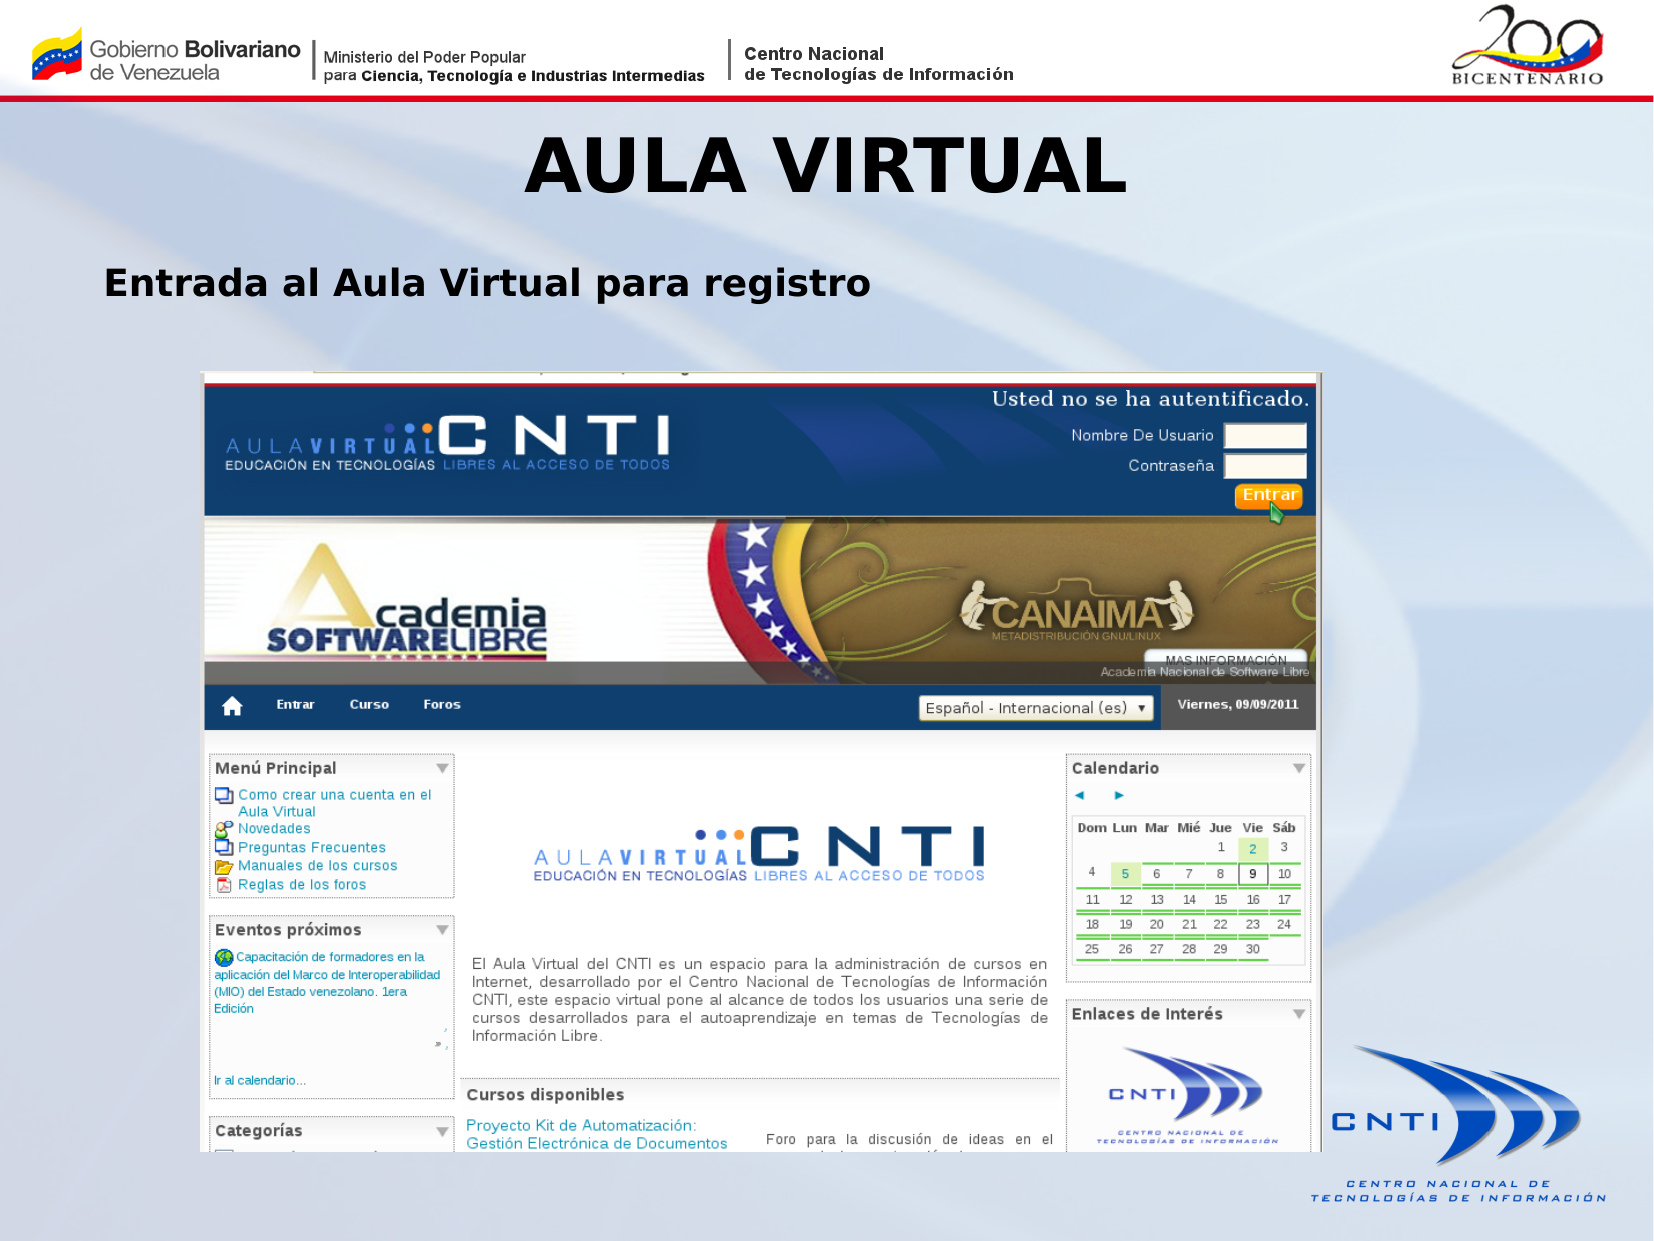

# AULA VIRTUAL
Entrada al Aula Virtual para registro